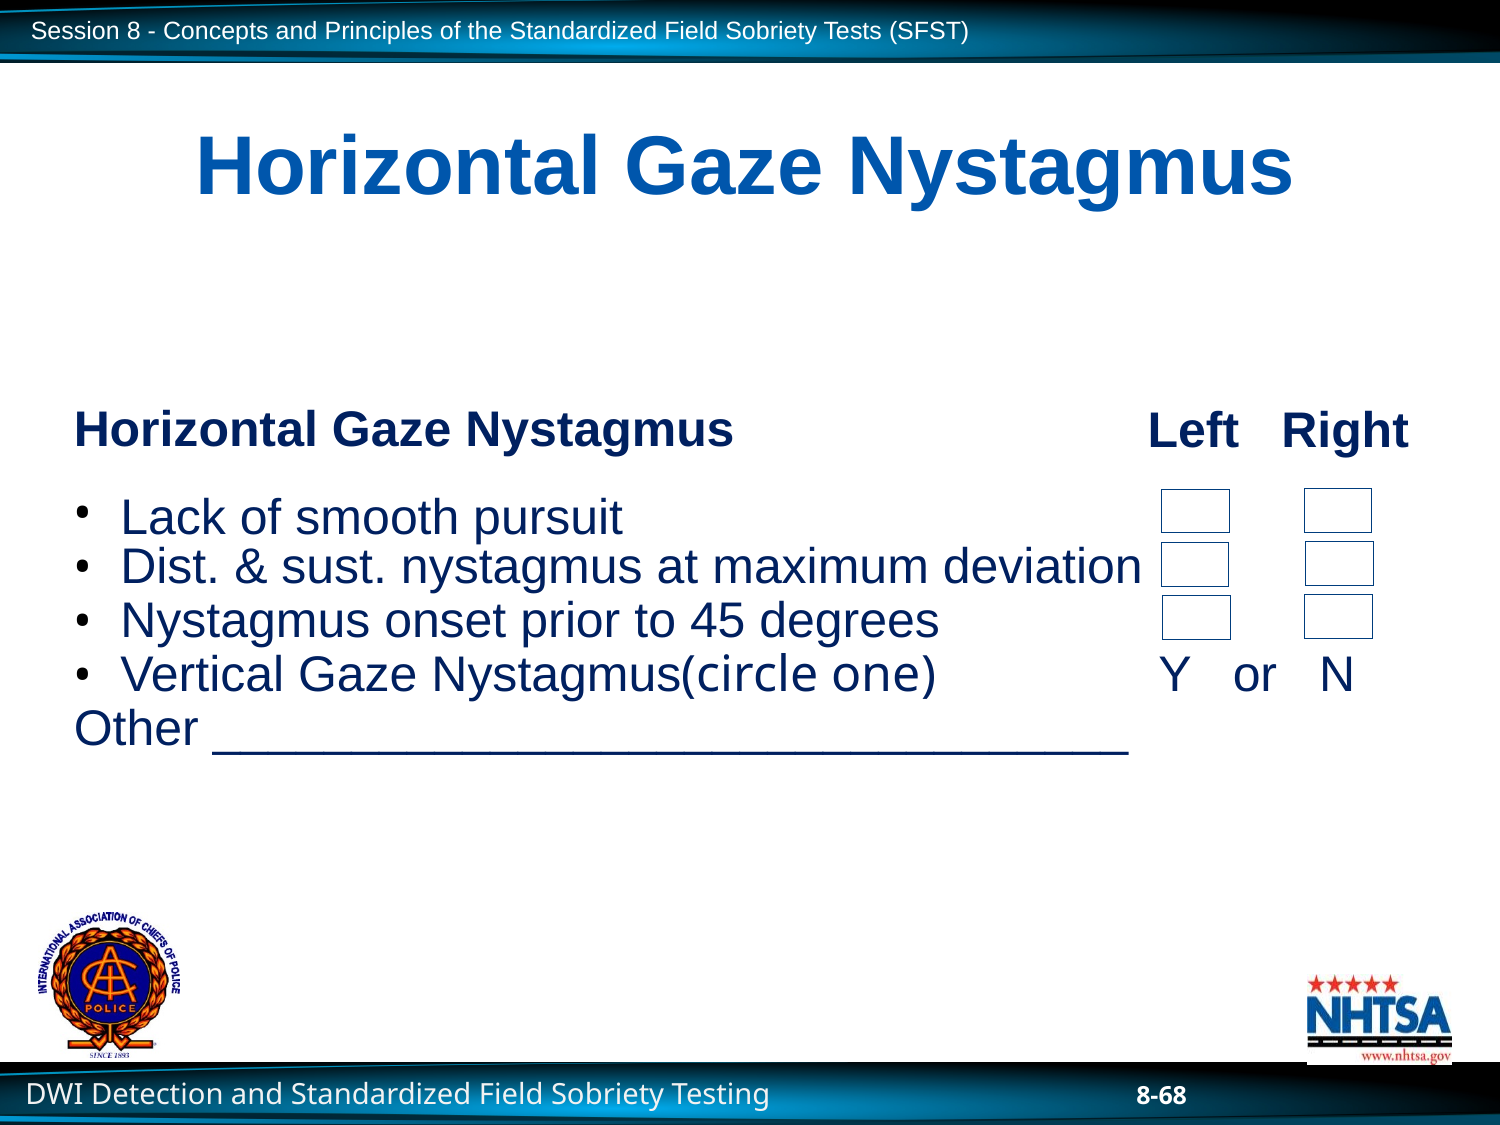

# Horizontal Gaze Nystagmus
 Left Right
Horizontal Gaze Nystagmus
 Lack of smooth pursuit
 Dist. & sust. nystagmus at maximum deviation
 Nystagmus onset prior to 45 degrees
 Vertical Gaze Nystagmus(circle one) Y or N Other _________________________________
8-65